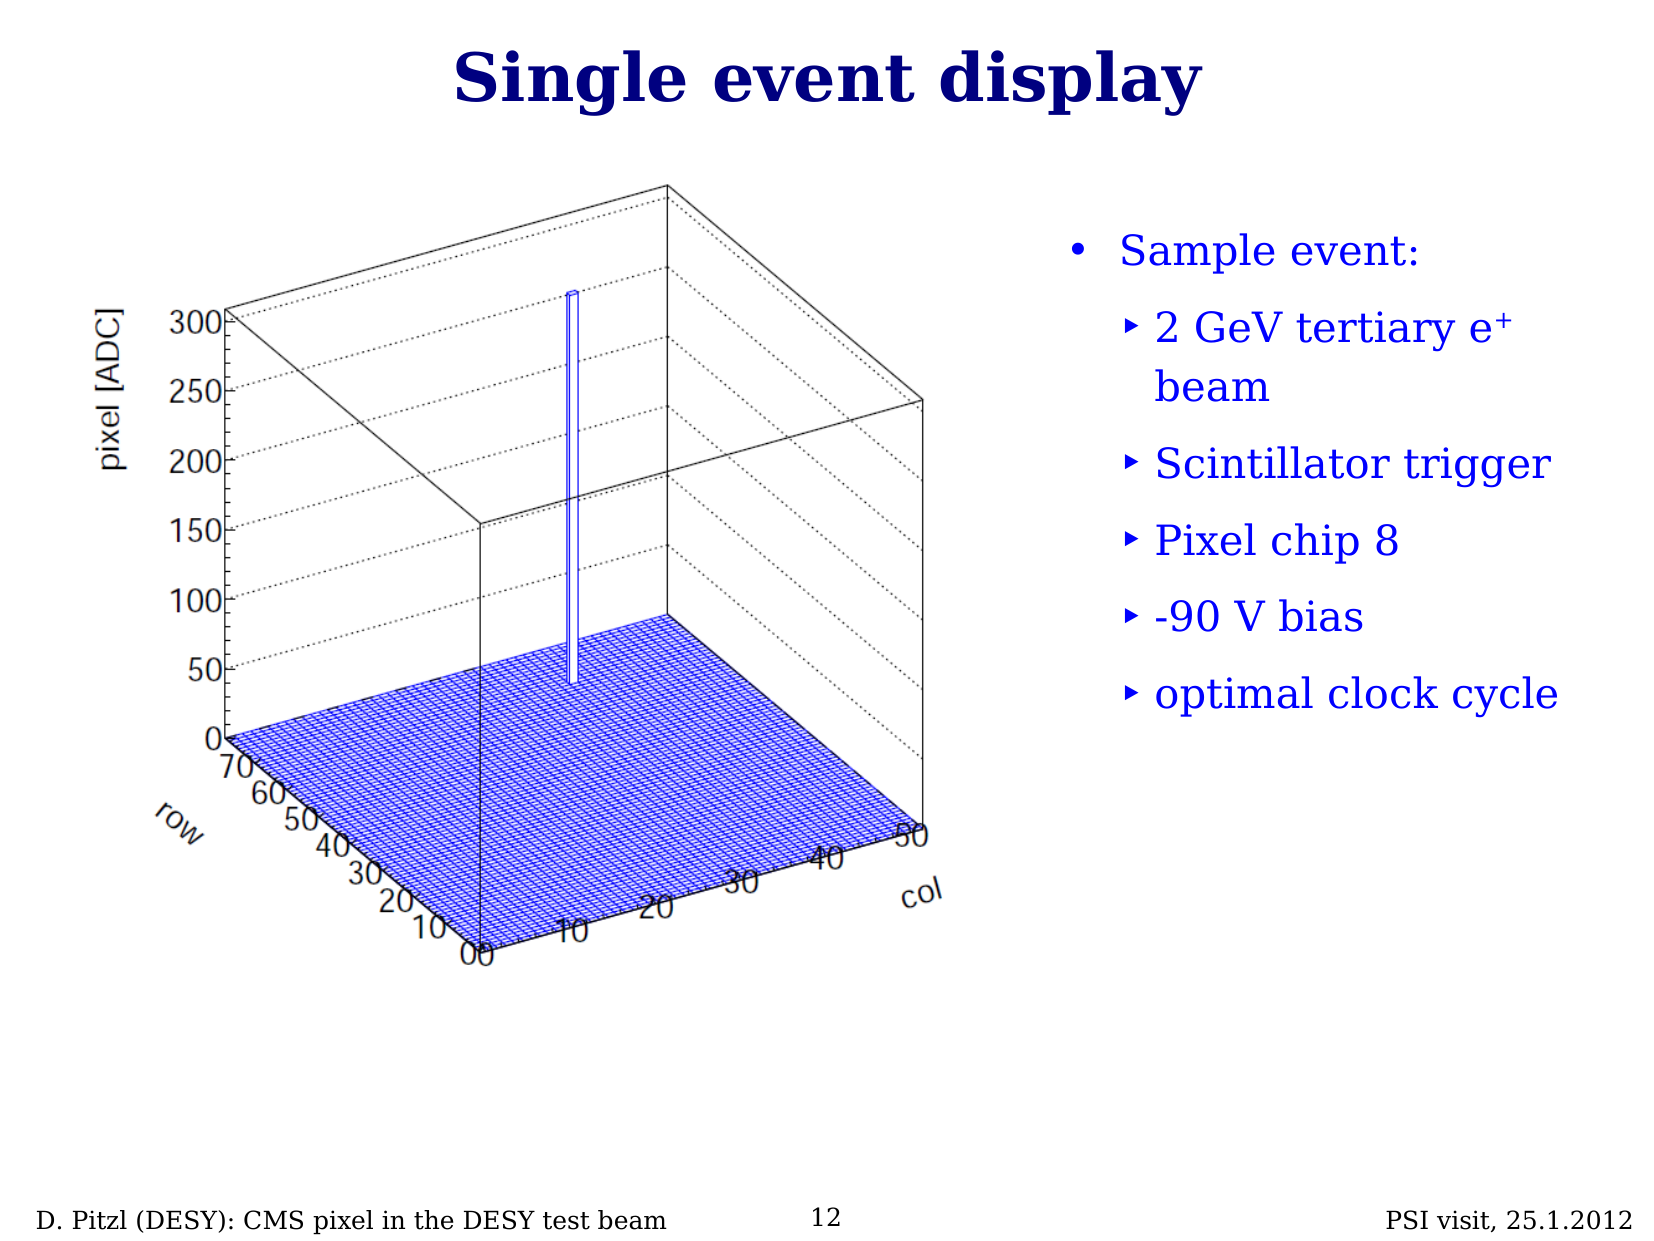

# Single event display
Sample event:
2 GeV tertiary e+ beam
Scintillator trigger
Pixel chip 8
-90 V bias
optimal clock cycle